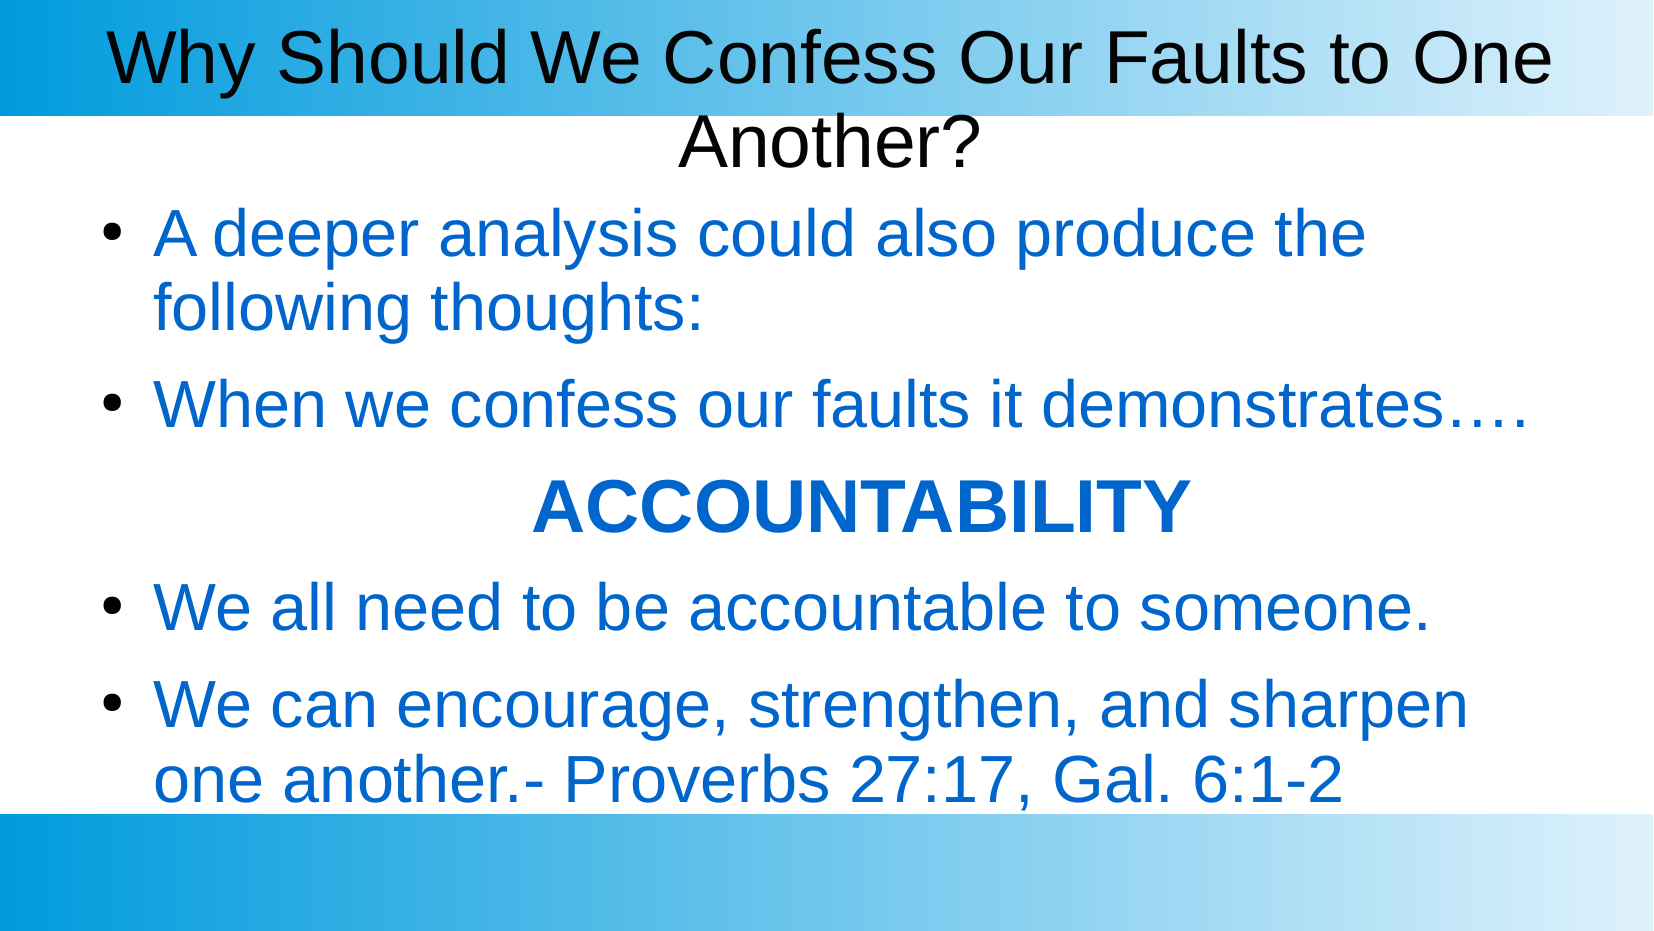

# Why Should We Confess Our Faults to One Another?
A deeper analysis could also produce the following thoughts:
When we confess our faults it demonstrates….
ACCOUNTABILITY
We all need to be accountable to someone.
We can encourage, strengthen, and sharpen one another.- Proverbs 27:17, Gal. 6:1-2